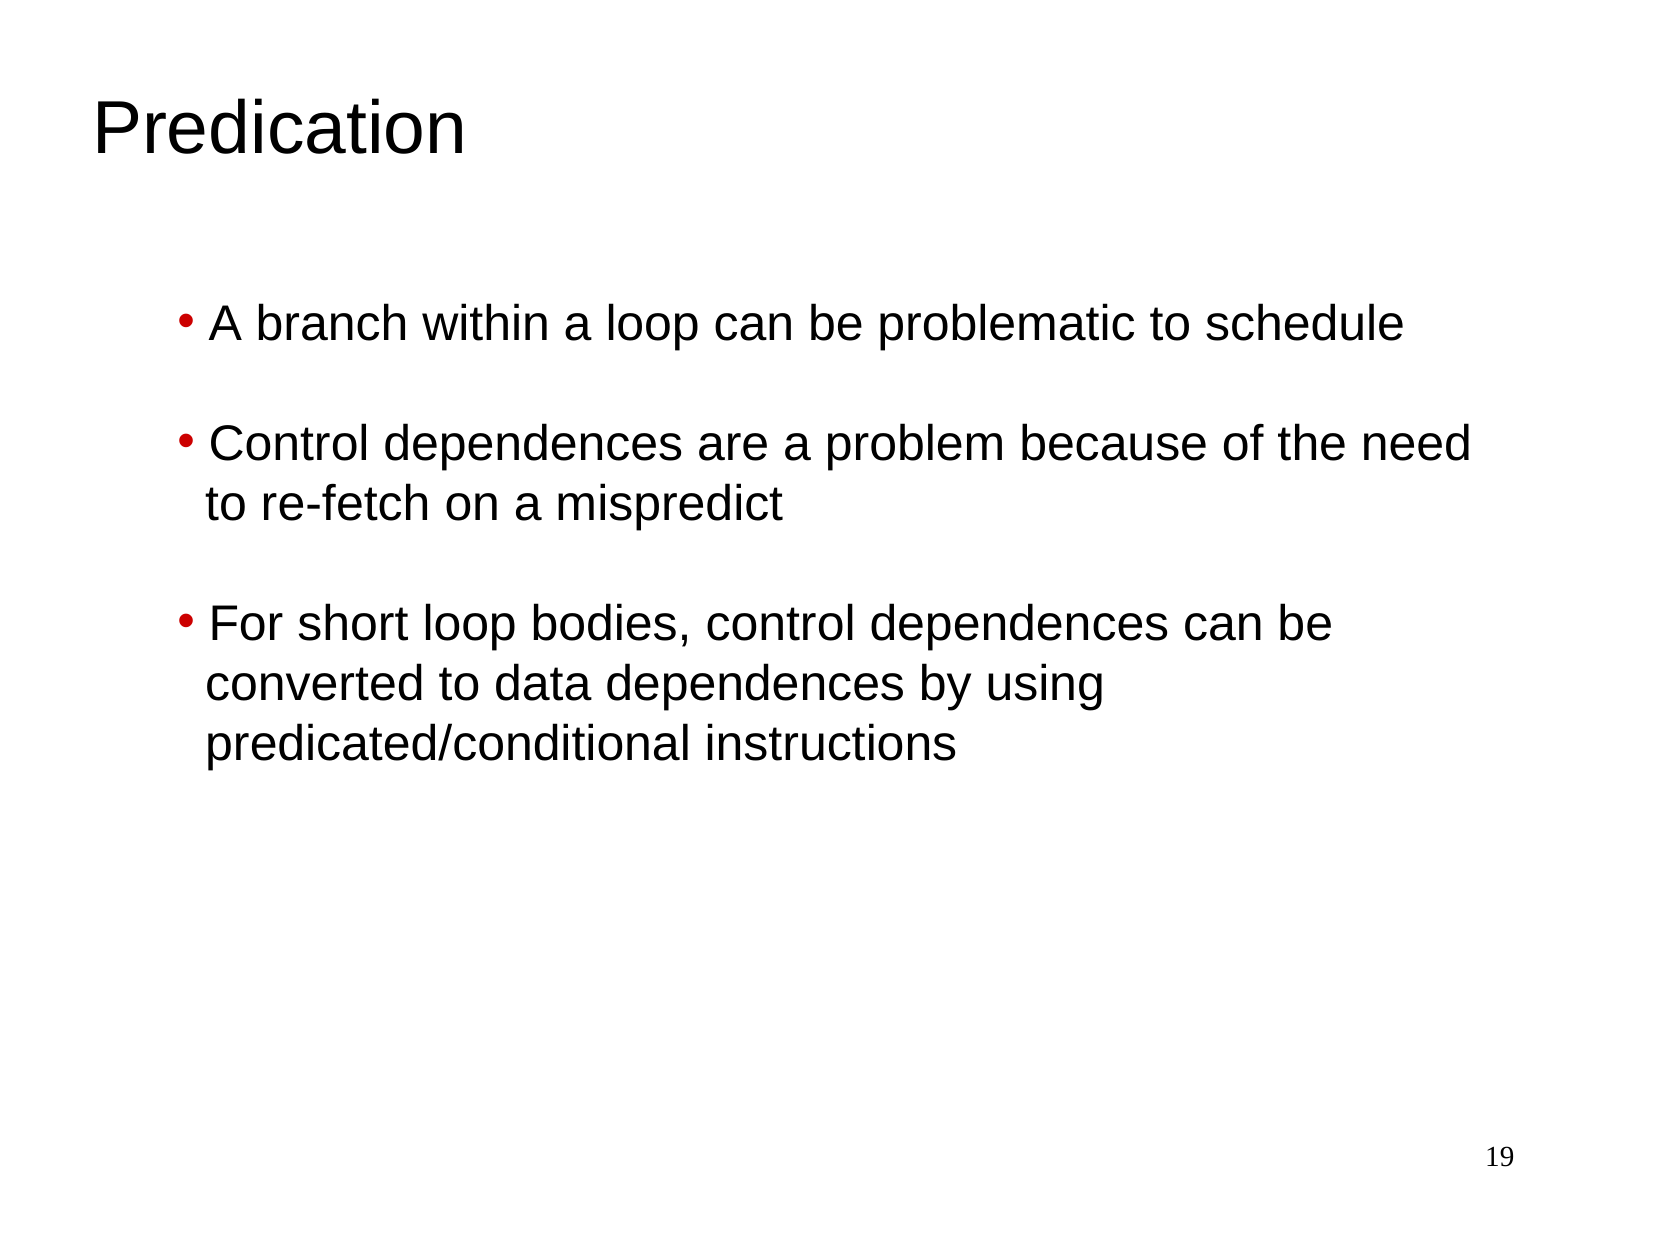

Predication
 A branch within a loop can be problematic to schedule
 Control dependences are a problem because of the need
 to re-fetch on a mispredict
 For short loop bodies, control dependences can be
 converted to data dependences by using
 predicated/conditional instructions